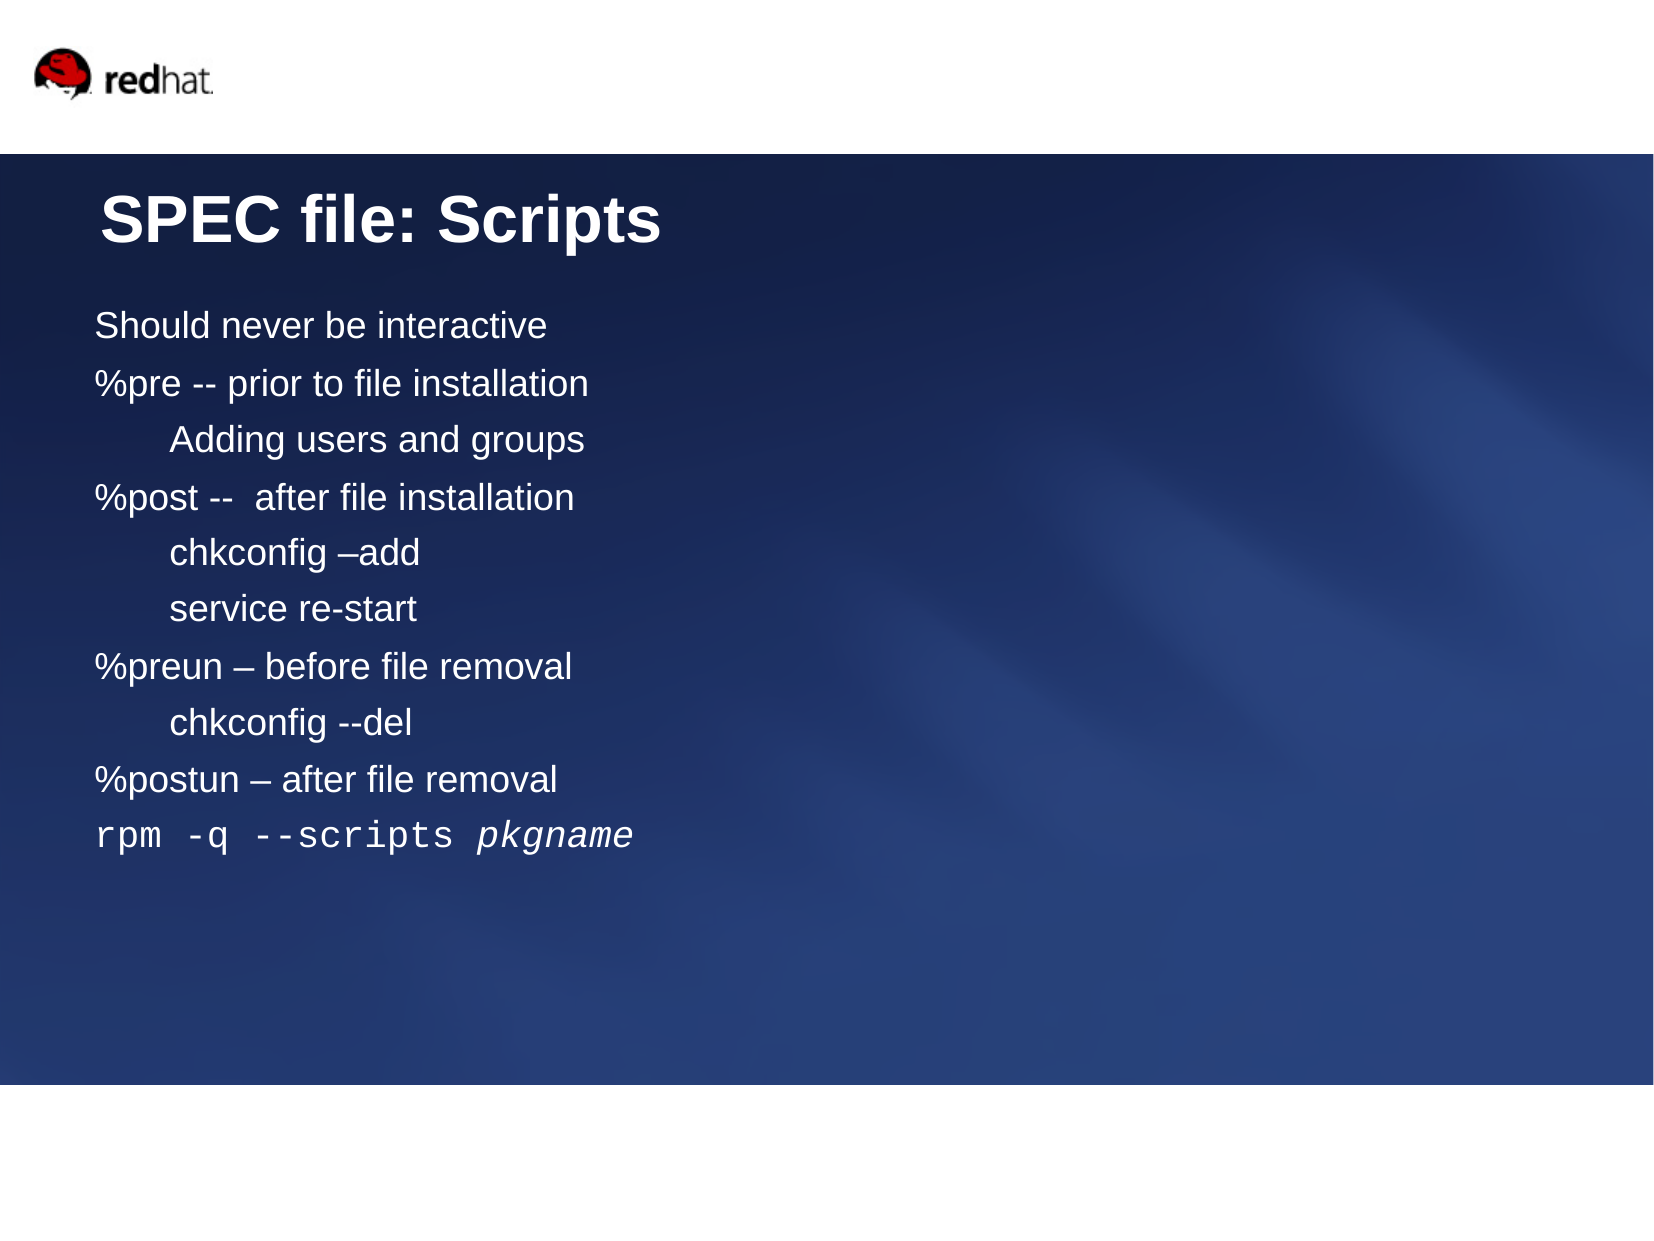

# SPEC file: Scripts
Should never be interactive
%pre -- prior to file installation
Adding users and groups
%post -- after file installation
chkconfig –add
service re-start
%preun – before file removal
chkconfig --del
%postun – after file removal
rpm -q --scripts pkgname